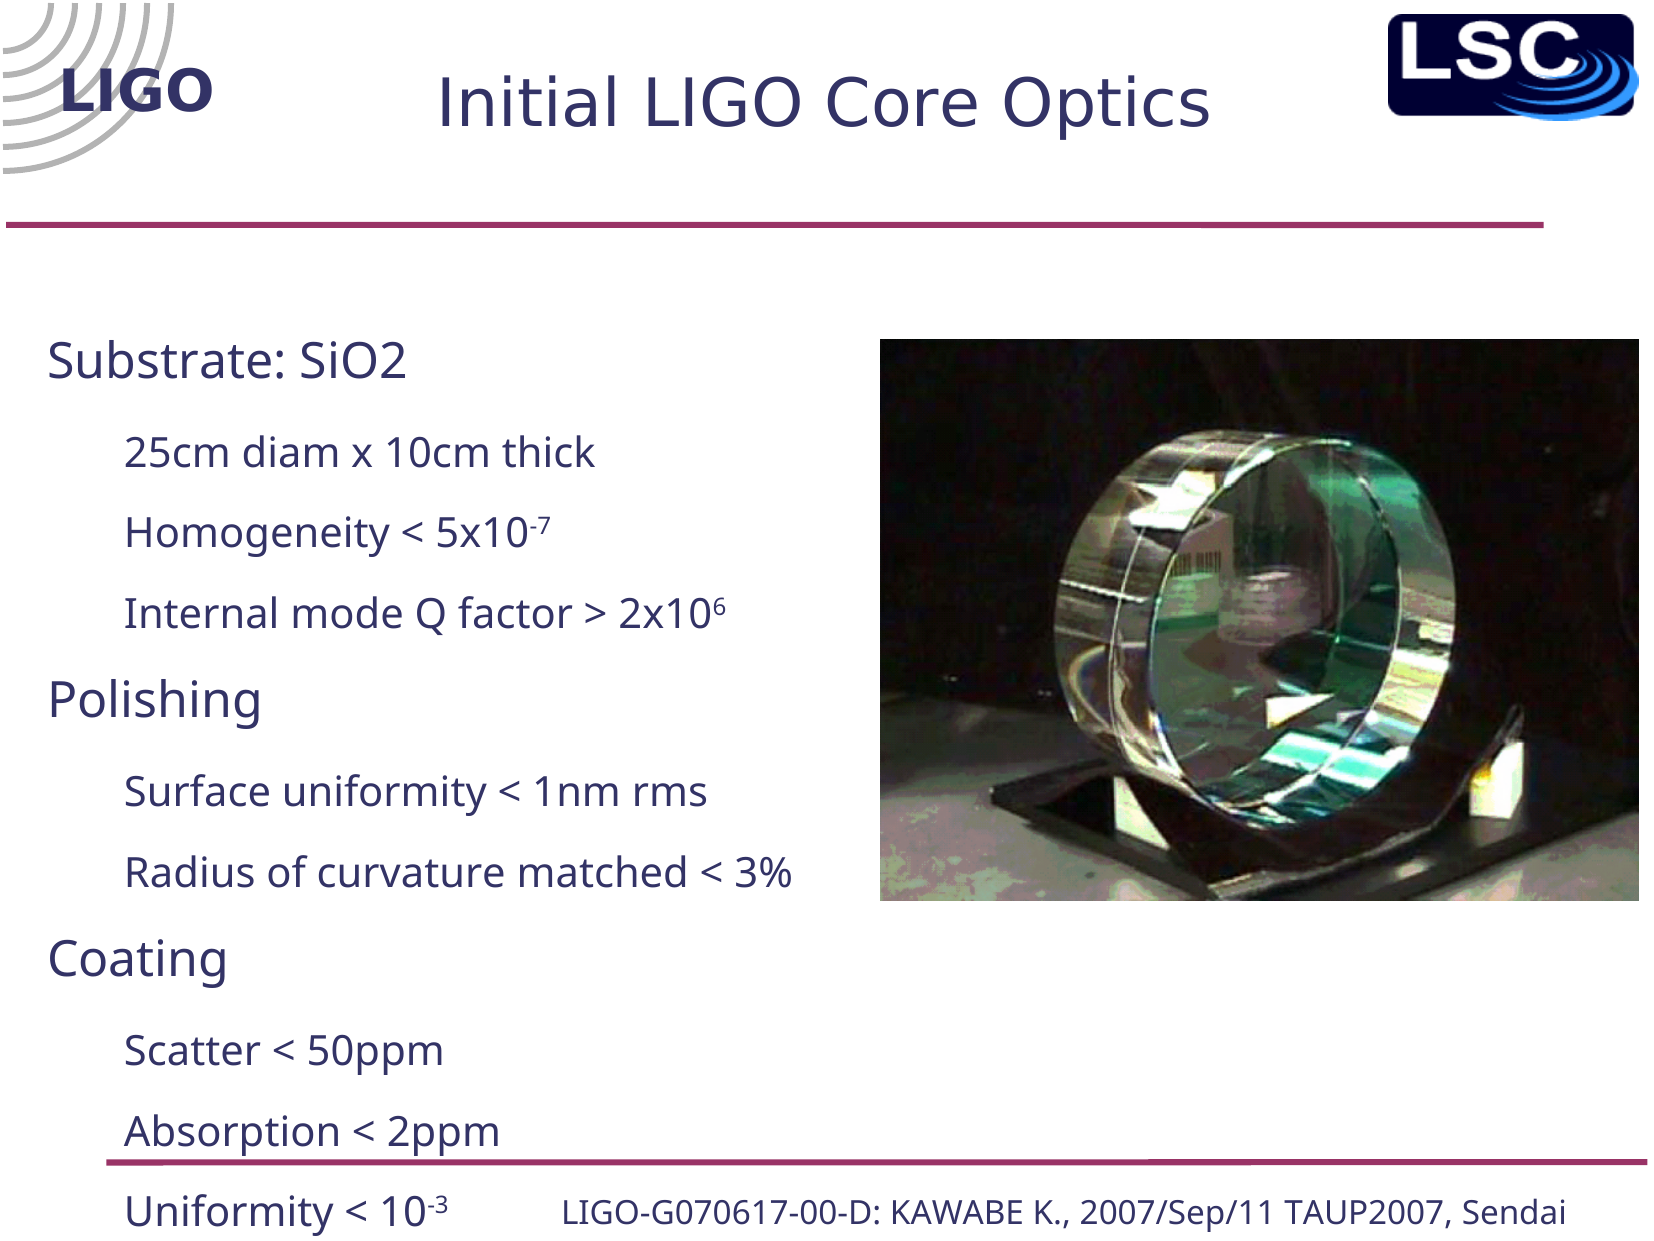

# Initial LIGO Core Optics
Substrate: SiO2
25cm diam x 10cm thick
Homogeneity < 5x10-7
Internal mode Q factor > 2x106
Polishing
Surface uniformity < 1nm rms
Radius of curvature matched < 3%
Coating
Scatter < 50ppm
Absorption < 2ppm
Uniformity < 10-3